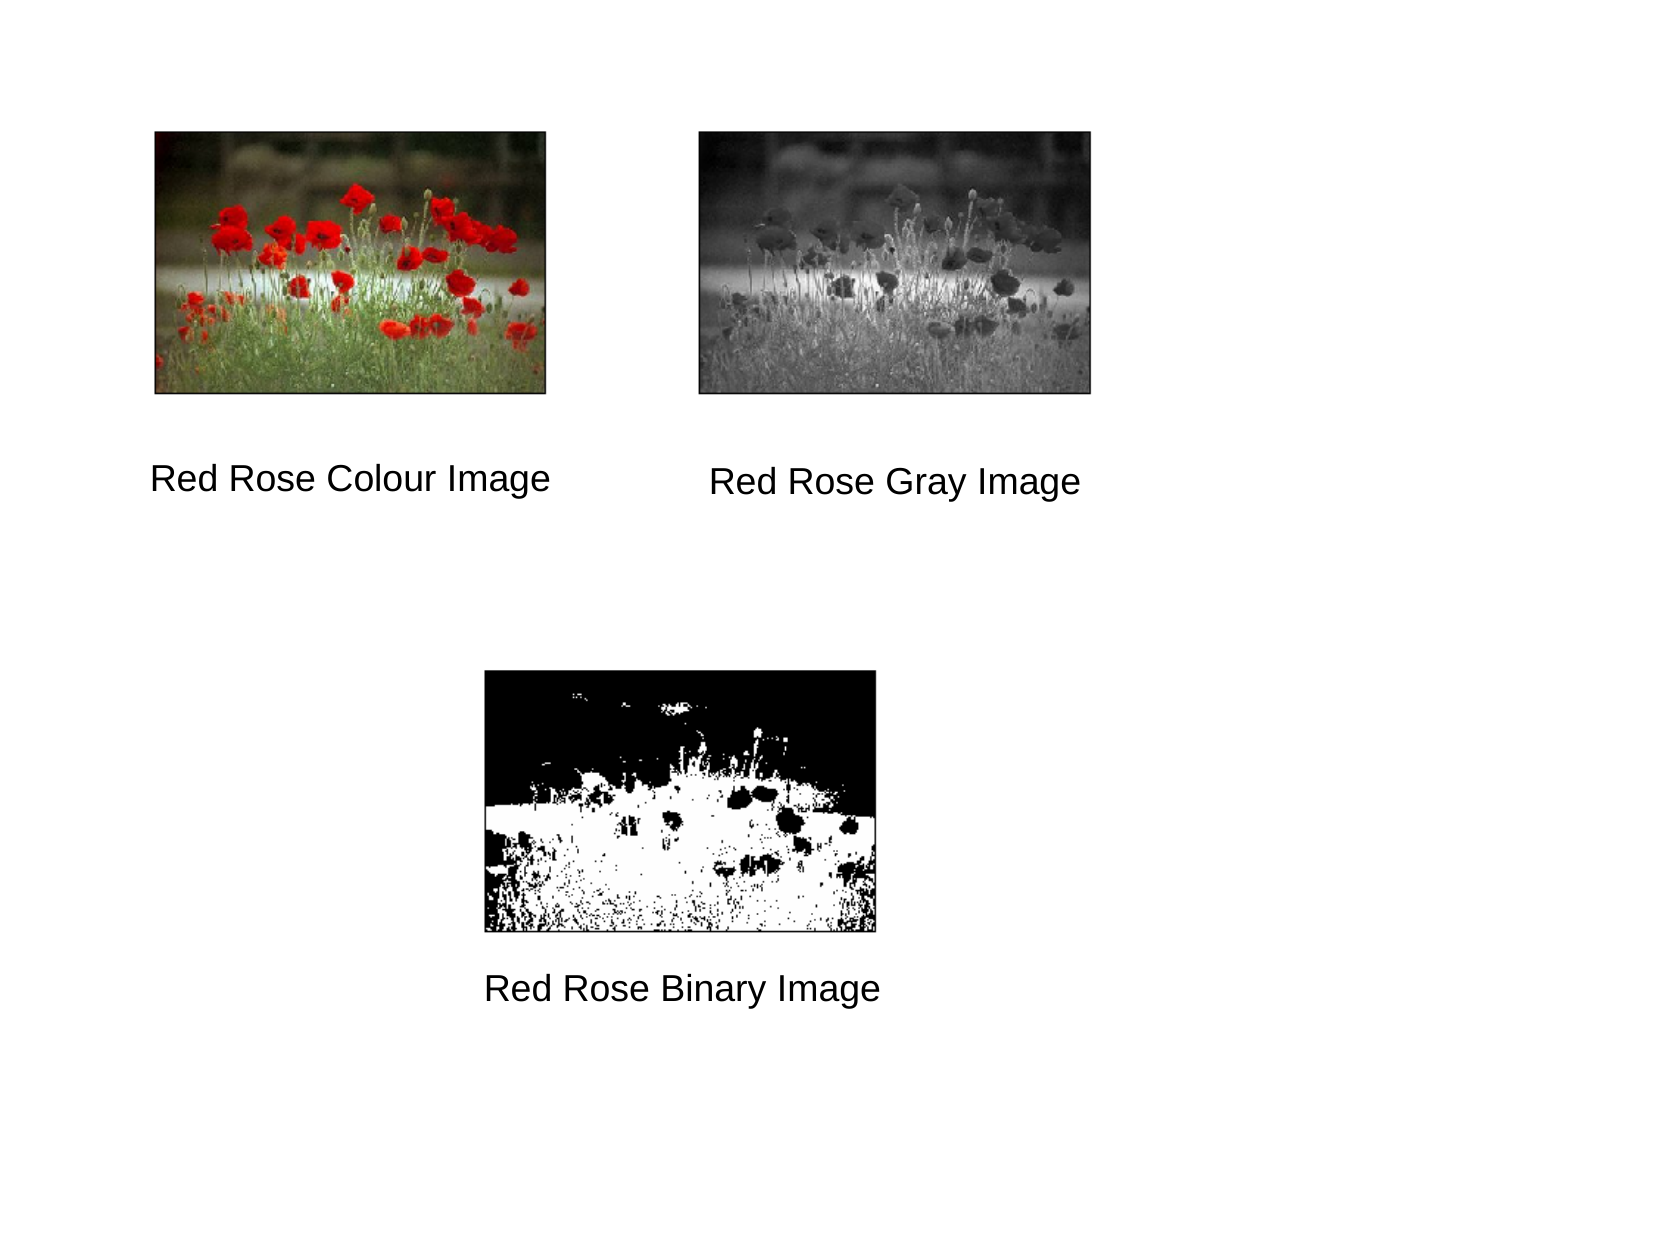

#
Red Rose Colour Image
Red Rose Gray Image
Red Rose Binary Image